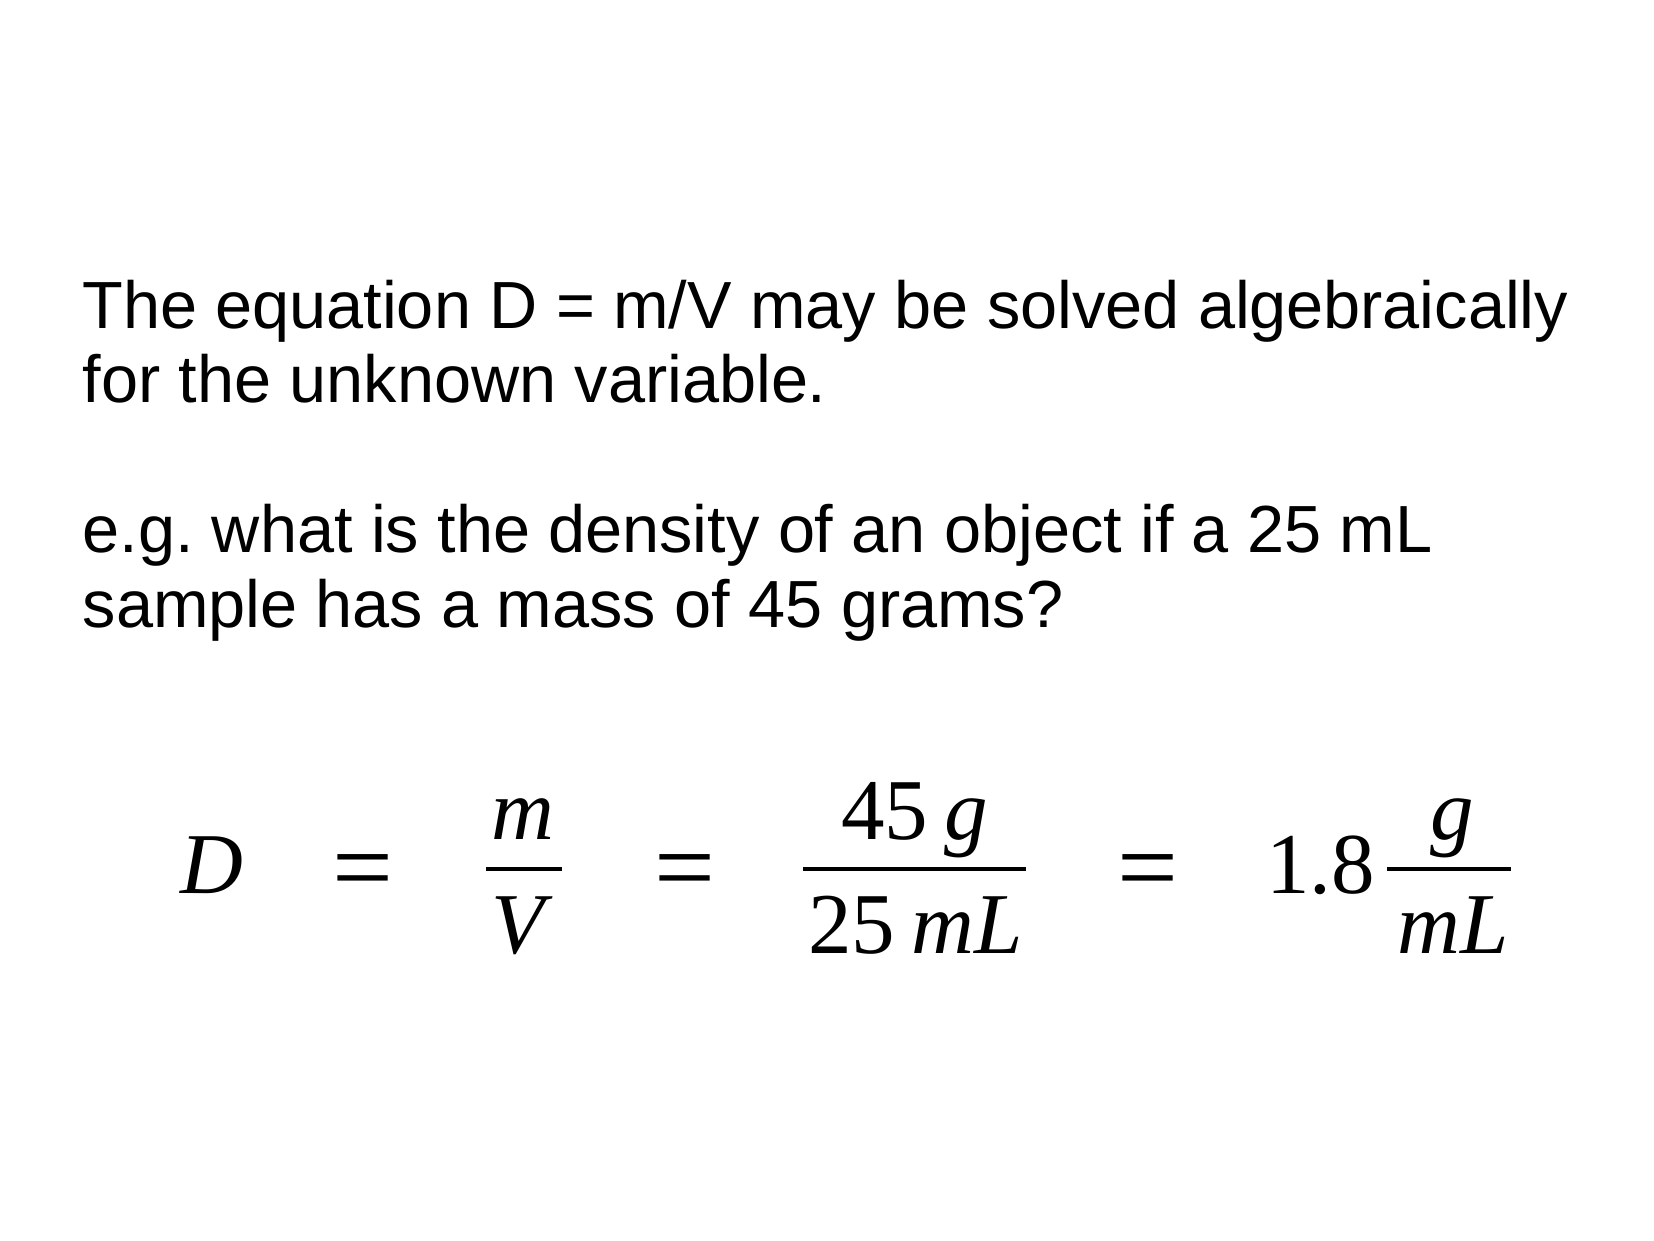

# The equation D = m/V may be solved algebraically for the unknown variable.
e.g. what is the density of an object if a 25 mL sample has a mass of 45 grams?